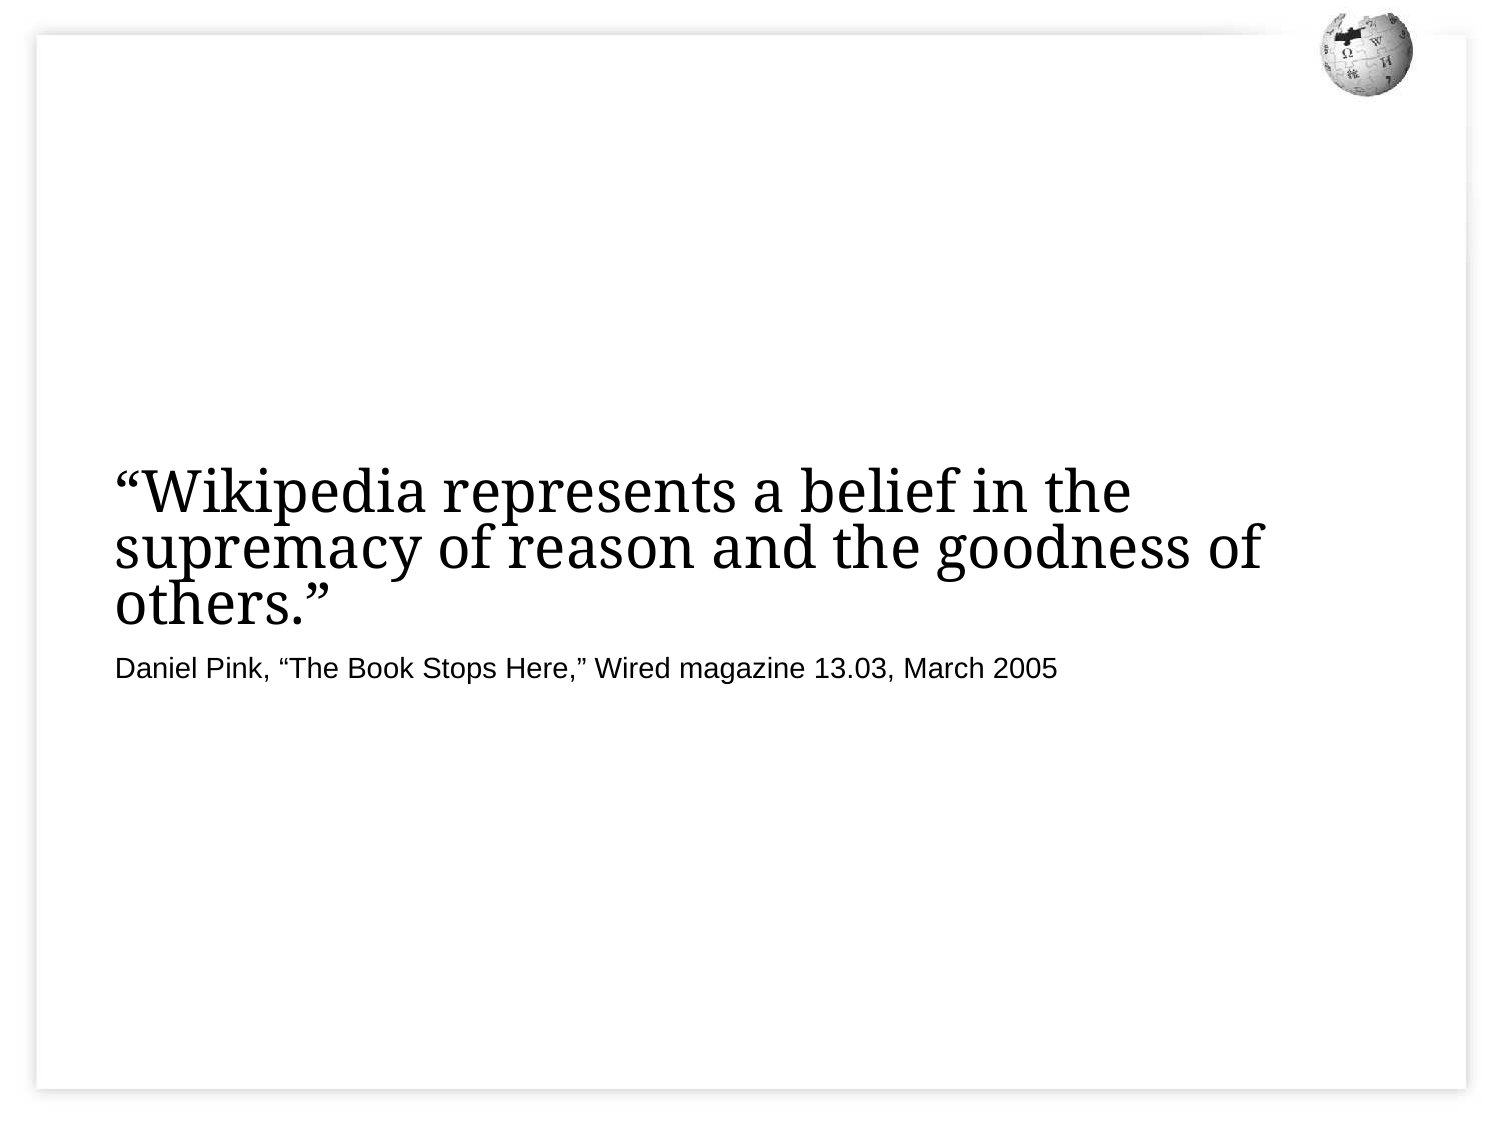

“Wikipedia represents a belief in the supremacy of reason and the goodness of others.”
Daniel Pink, “The Book Stops Here,” Wired magazine 13.03, March 2005